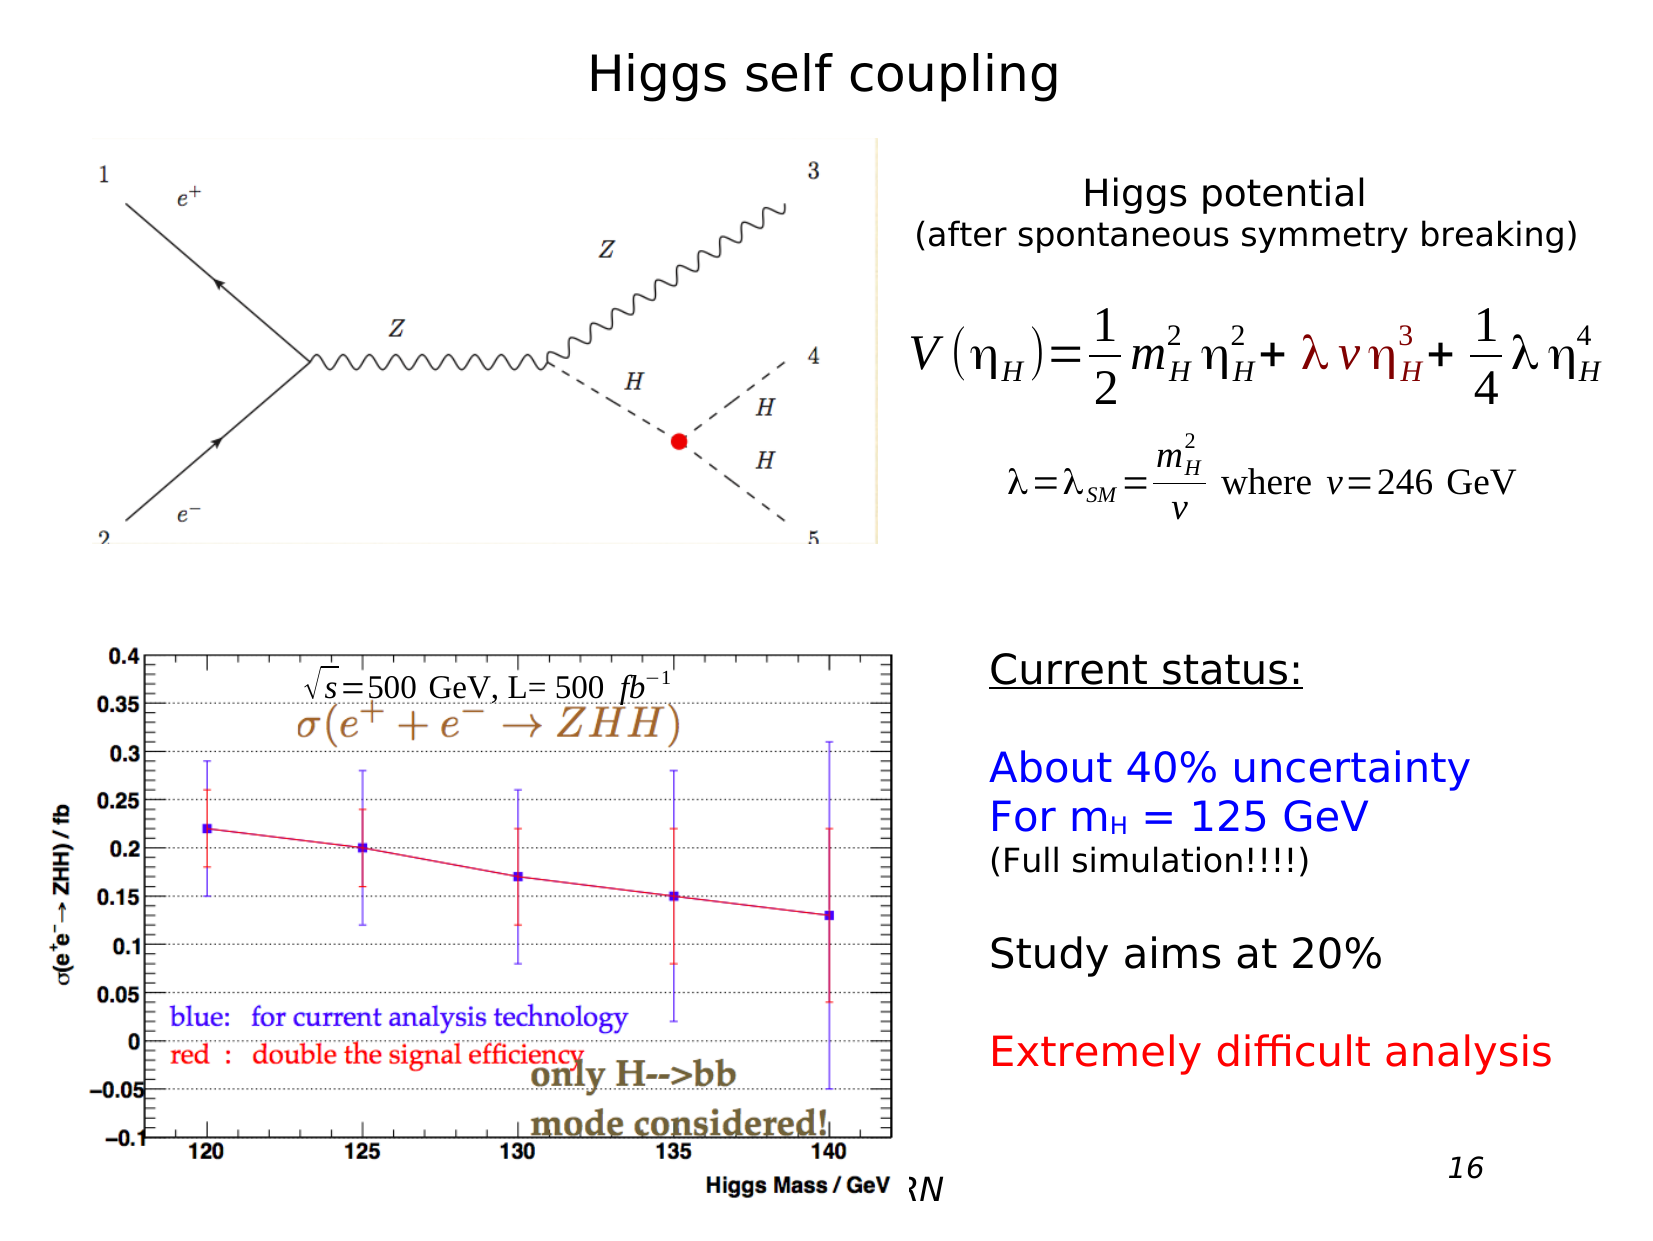

Higgs self coupling
 Higgs potential
(after spontaneous symmetry breaking)
Current status:
About 40% uncertainty
For mH = 125 GeV
(Full simulation!!!!)
Study aims at 20%
Extremely difficult analysis
LHC@TSP CERN